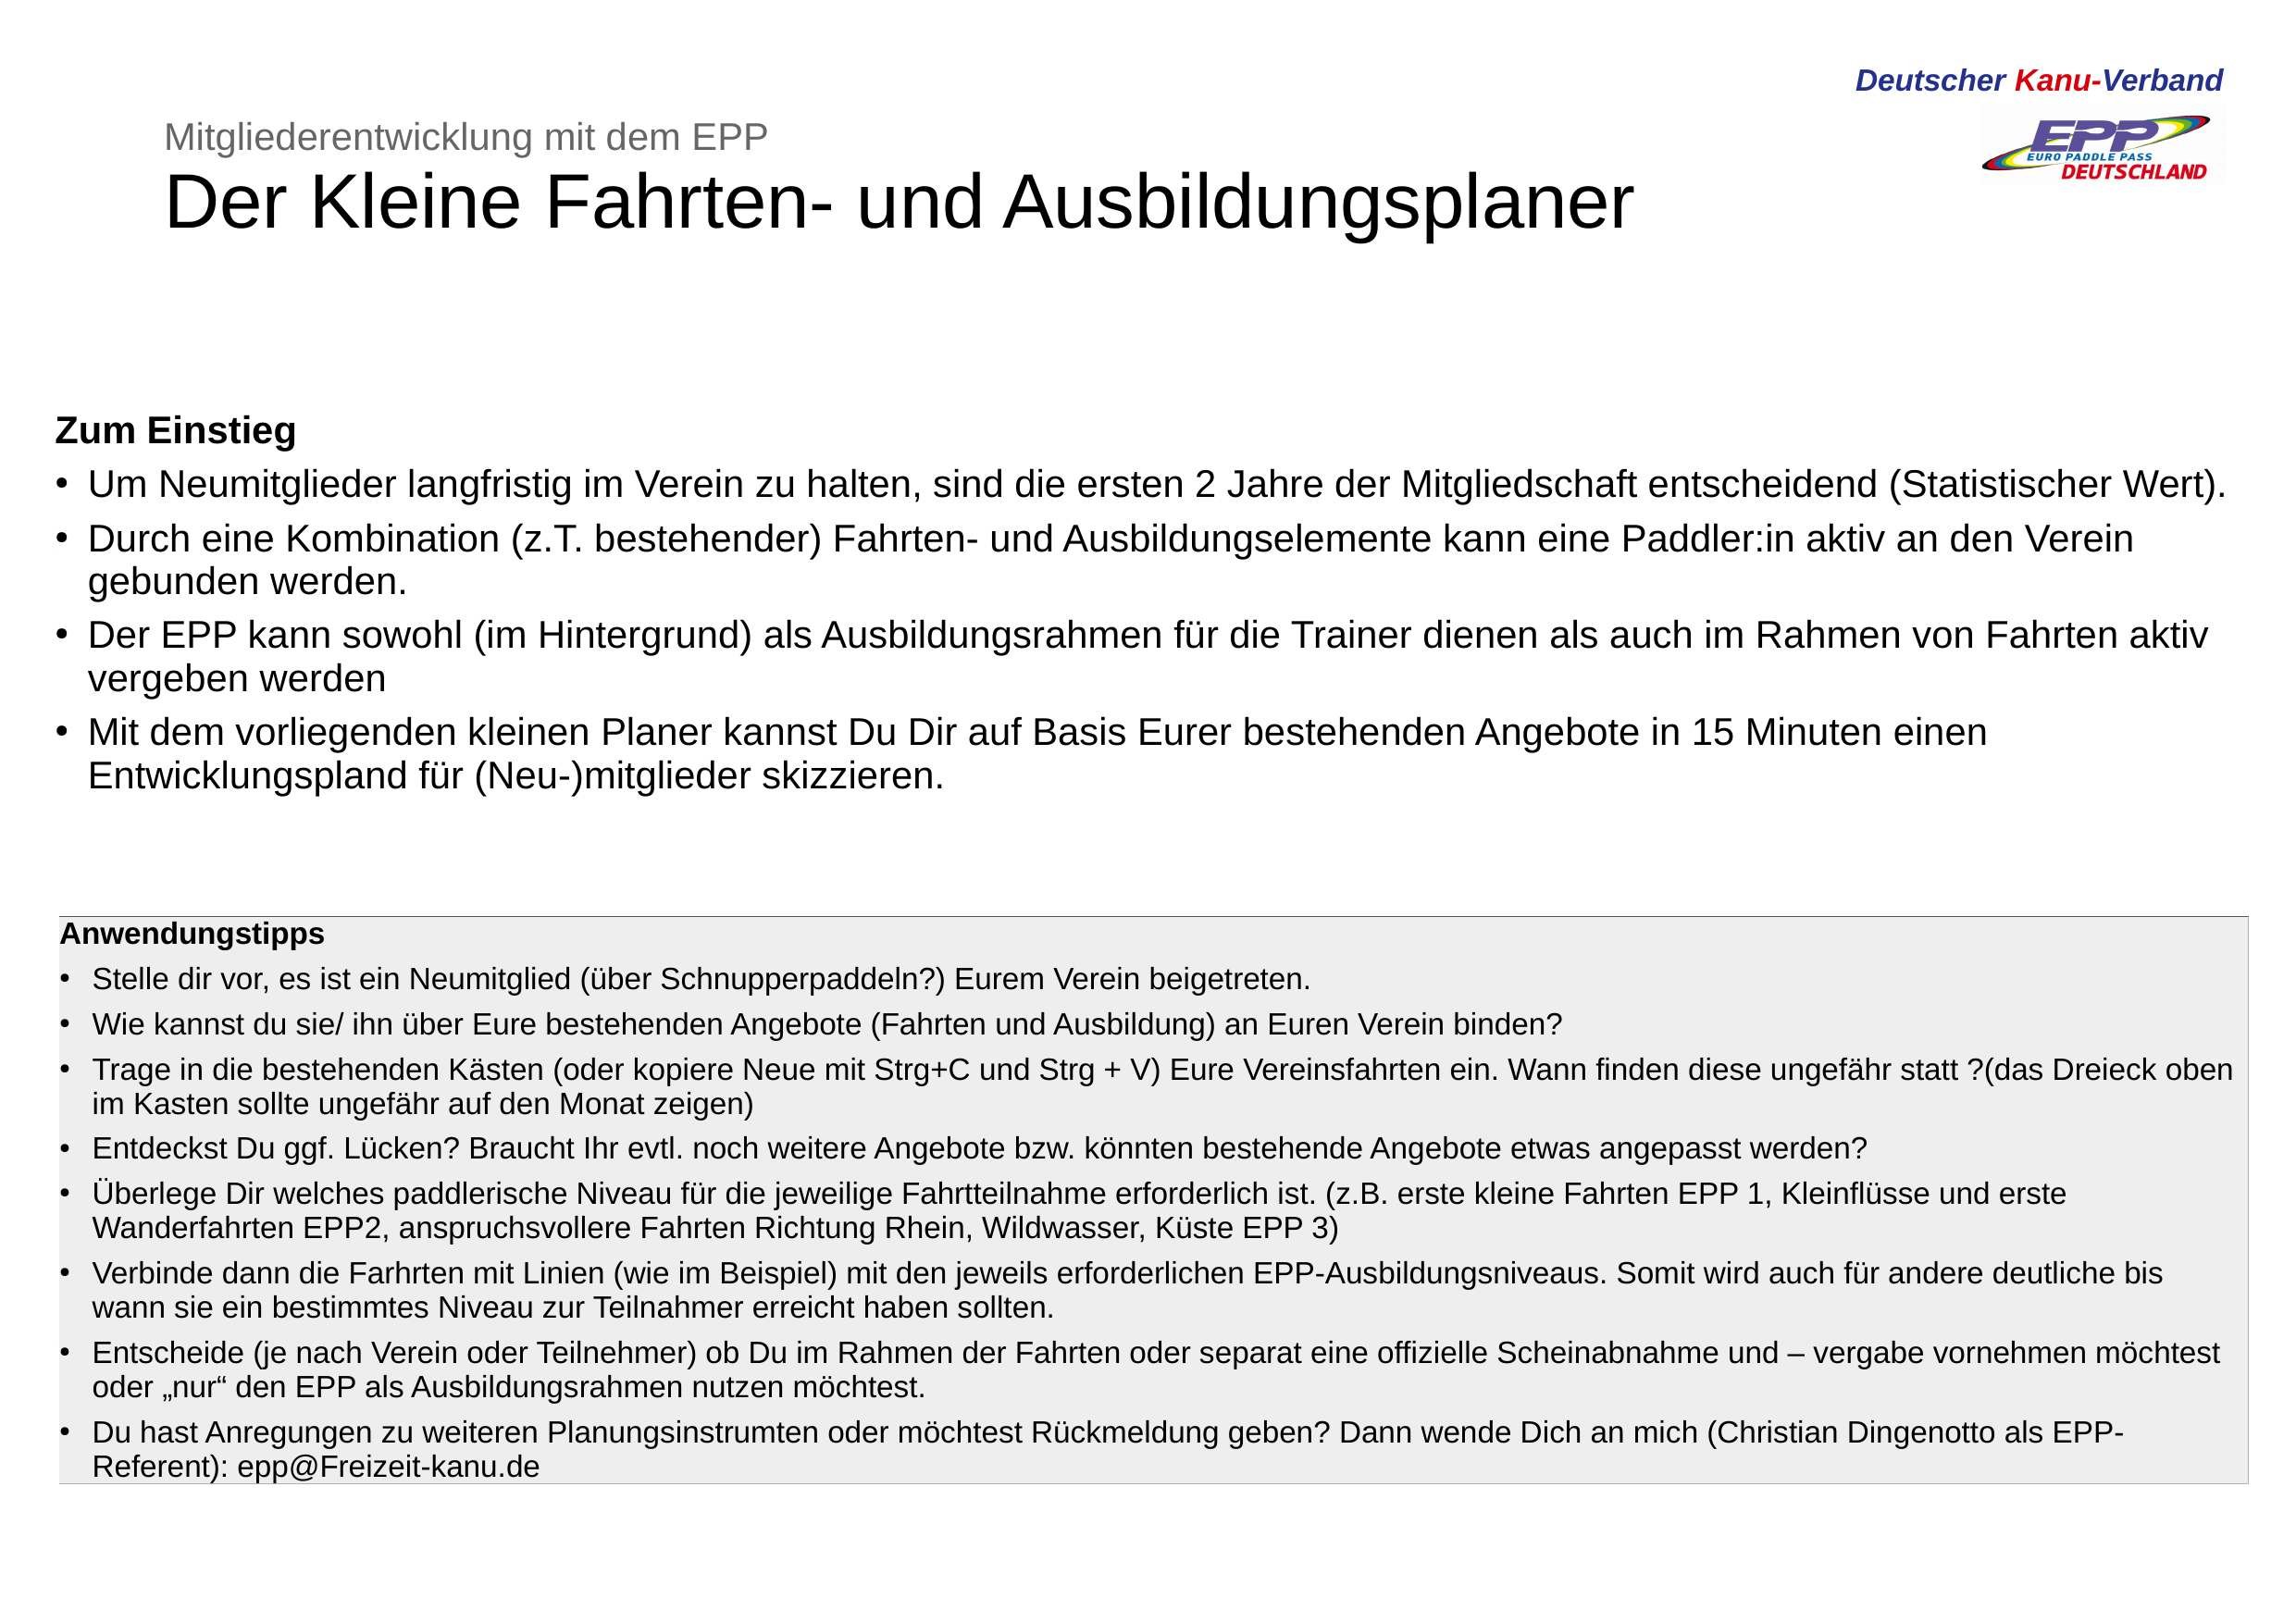

# Mitgliederentwicklung mit dem EPP Der Kleine Fahrten- und Ausbildungsplaner
Zum Einstieg
Um Neumitglieder langfristig im Verein zu halten, sind die ersten 2 Jahre der Mitgliedschaft entscheidend (Statistischer Wert).
Durch eine Kombination (z.T. bestehender) Fahrten- und Ausbildungselemente kann eine Paddler:in aktiv an den Verein gebunden werden.
Der EPP kann sowohl (im Hintergrund) als Ausbildungsrahmen für die Trainer dienen als auch im Rahmen von Fahrten aktiv vergeben werden
Mit dem vorliegenden kleinen Planer kannst Du Dir auf Basis Eurer bestehenden Angebote in 15 Minuten einen Entwicklungspland für (Neu-)mitglieder skizzieren.
Anwendungstipps
Stelle dir vor, es ist ein Neumitglied (über Schnupperpaddeln?) Eurem Verein beigetreten.
Wie kannst du sie/ ihn über Eure bestehenden Angebote (Fahrten und Ausbildung) an Euren Verein binden?
Trage in die bestehenden Kästen (oder kopiere Neue mit Strg+C und Strg + V) Eure Vereinsfahrten ein. Wann finden diese ungefähr statt ?(das Dreieck oben im Kasten sollte ungefähr auf den Monat zeigen)
Entdeckst Du ggf. Lücken? Braucht Ihr evtl. noch weitere Angebote bzw. könnten bestehende Angebote etwas angepasst werden?
Überlege Dir welches paddlerische Niveau für die jeweilige Fahrtteilnahme erforderlich ist. (z.B. erste kleine Fahrten EPP 1, Kleinflüsse und erste Wanderfahrten EPP2, anspruchsvollere Fahrten Richtung Rhein, Wildwasser, Küste EPP 3)
Verbinde dann die Farhrten mit Linien (wie im Beispiel) mit den jeweils erforderlichen EPP-Ausbildungsniveaus. Somit wird auch für andere deutliche bis wann sie ein bestimmtes Niveau zur Teilnahmer erreicht haben sollten.
Entscheide (je nach Verein oder Teilnehmer) ob Du im Rahmen der Fahrten oder separat eine offizielle Scheinabnahme und – vergabe vornehmen möchtest oder „nur“ den EPP als Ausbildungsrahmen nutzen möchtest.
Du hast Anregungen zu weiteren Planungsinstrumten oder möchtest Rückmeldung geben? Dann wende Dich an mich (Christian Dingenotto als EPP-Referent): epp@Freizeit-kanu.de